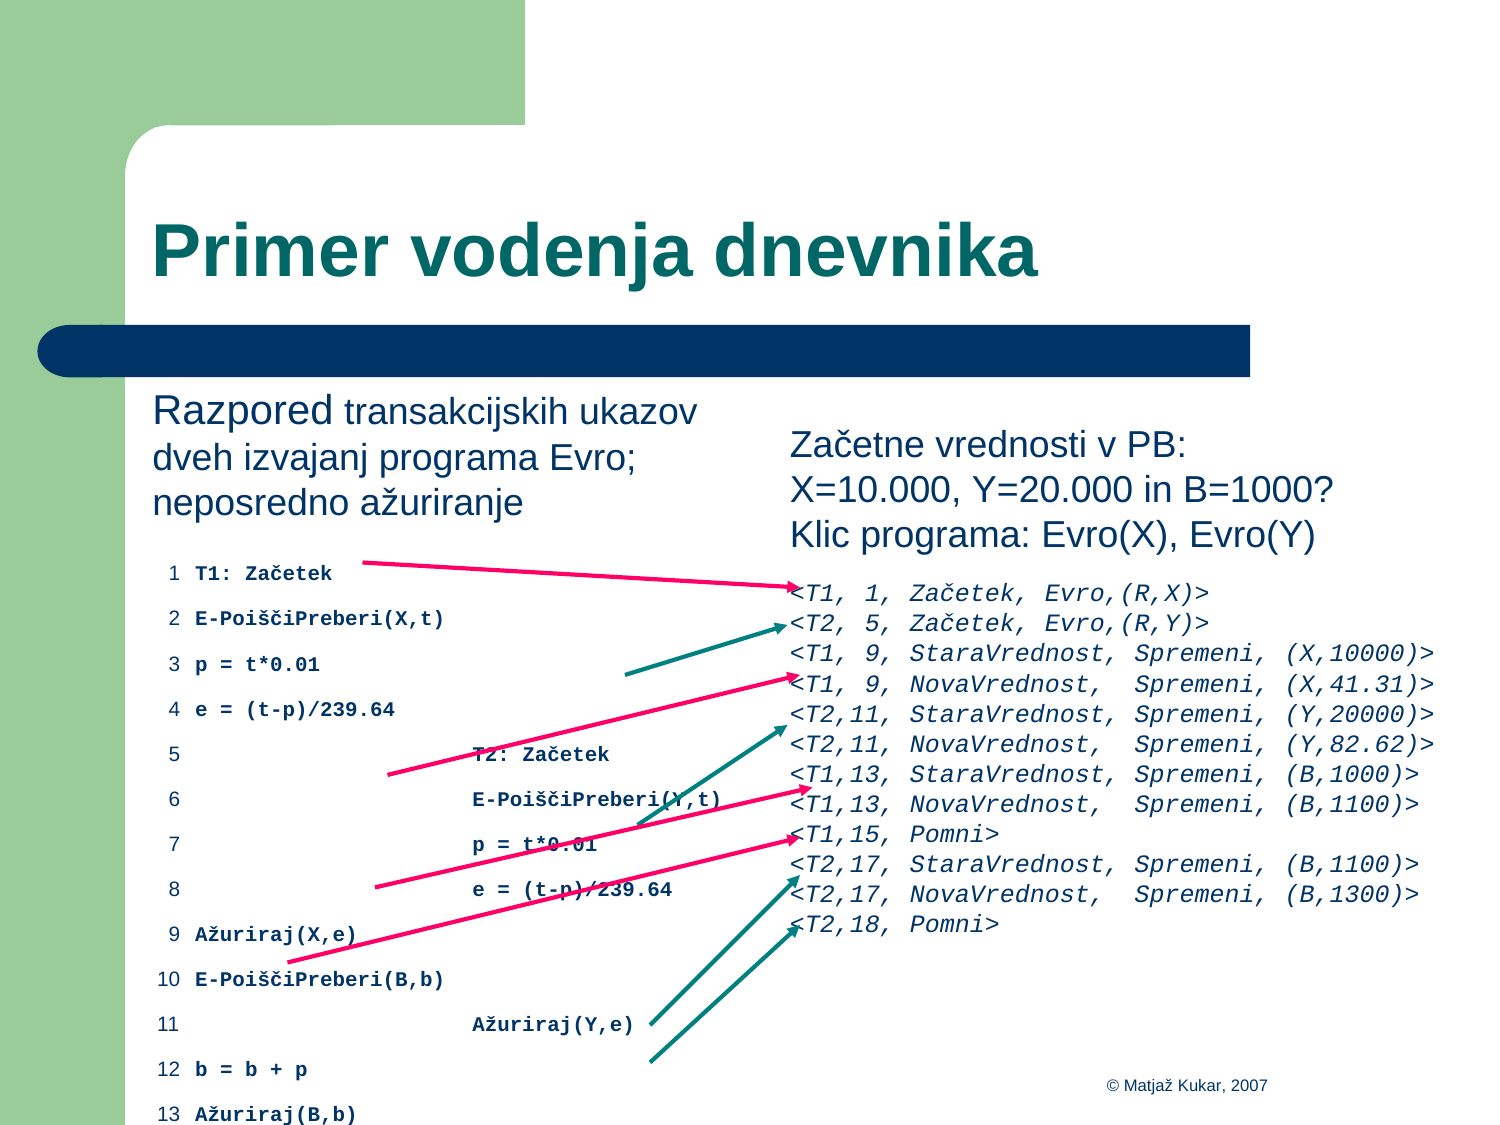

# Primer vodenja dnevnika
Razpored transakcijskih ukazov dveh izvajanj programa Evro;
neposredno ažuriranje
Začetne vrednosti v PB:
X=10.000, Y=20.000 in B=1000?
Klic programa: Evro(X), Evro(Y)
| 1 | T1: Začetek | |
| --- | --- | --- |
| 2 | E-PoiščiPreberi(X,t) | |
| 3 | p = t\*0.01 | |
| 4 | e = (t-p)/239.64 | |
| 5 | | T2: Začetek |
| 6 | | E-PoiščiPreberi(Y,t) |
| 7 | | p = t\*0.01 |
| 8 | | e = (t-p)/239.64 |
| 9 | Ažuriraj(X,e) | |
| 10 | E-PoiščiPreberi(B,b) | |
| 11 | | Ažuriraj(Y,e) |
| 12 | b = b + p | |
| 13 | Ažuriraj(B,b) | |
| 14 | | E-PoiščiPreberi(B,b) (čaka na odobritev) |
| 15 | Pomni | |
| 16 | | (zasežene odobreno) b = b + p |
| 17 | | Ažuriraj(B,b) |
| 18 | | Pomni |
<T1, 1, Začetek, Evro,(R,X)>
<T2, 5, Začetek, Evro,(R,Y)>
<T1, 9, StaraVrednost, Spremeni, (X,10000)>
<T1, 9, NovaVrednost, Spremeni, (X,41.31)>
<T2,11, StaraVrednost, Spremeni, (Y,20000)>
<T2,11, NovaVrednost, Spremeni, (Y,82.62)>
<T1,13, StaraVrednost, Spremeni, (B,1000)>
<T1,13, NovaVrednost, Spremeni, (B,1100)>
<T1,15, Pomni>
<T2,17, StaraVrednost, Spremeni, (B,1100)>
<T2,17, NovaVrednost, Spremeni, (B,1300)>
<T2,18, Pomni>
© Matjaž Kukar, 2007